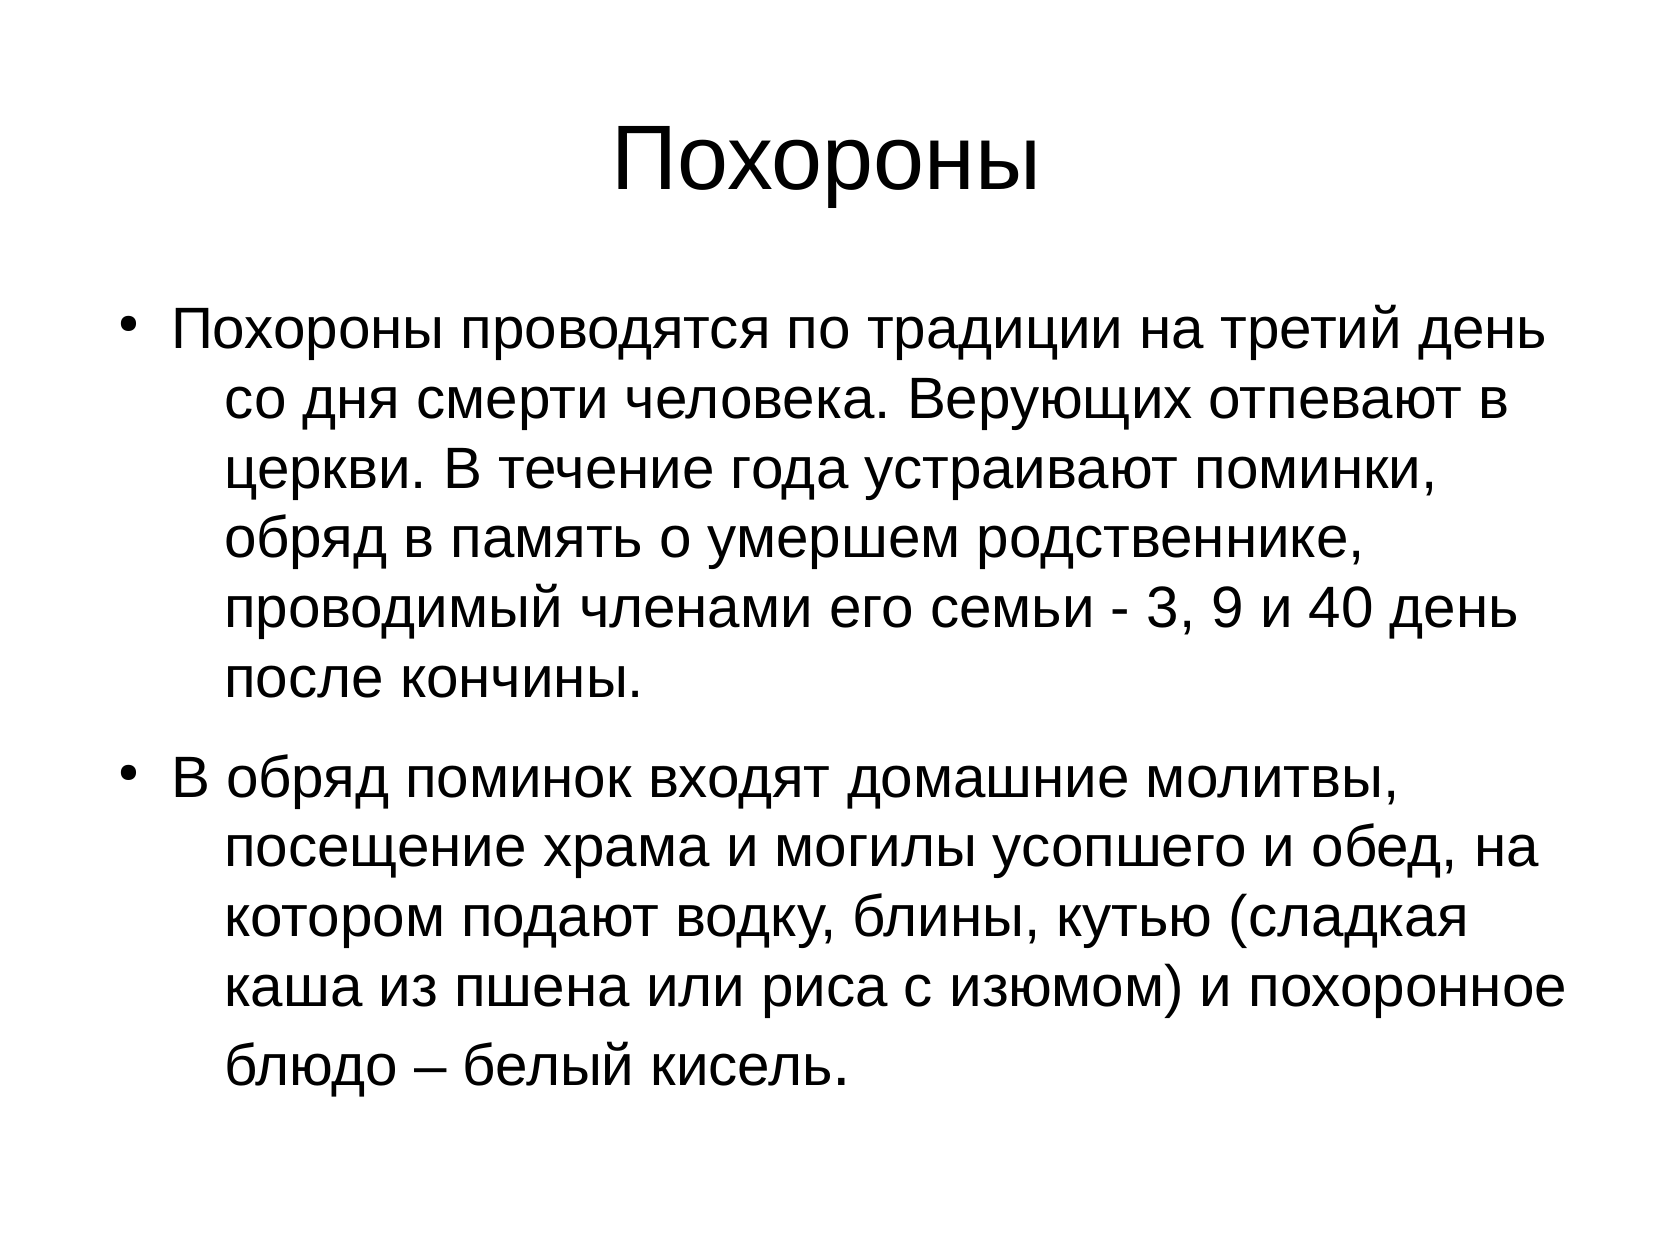

# Похороны
Похороны проводятся по традиции на третий день со дня смерти человека. Верующих отпевают в церкви. В течение года устраивают поминки, обряд в память о умершем родственнике, проводимый членами его семьи - 3, 9 и 40 день после кончины.
В обряд поминок входят домашние молитвы, посещение храма и могилы усопшего и обед, на котором подают водку, блины, кутью (сладкая каша из пшена или риса с изюмом) и похоронное блюдо – белый кисель.